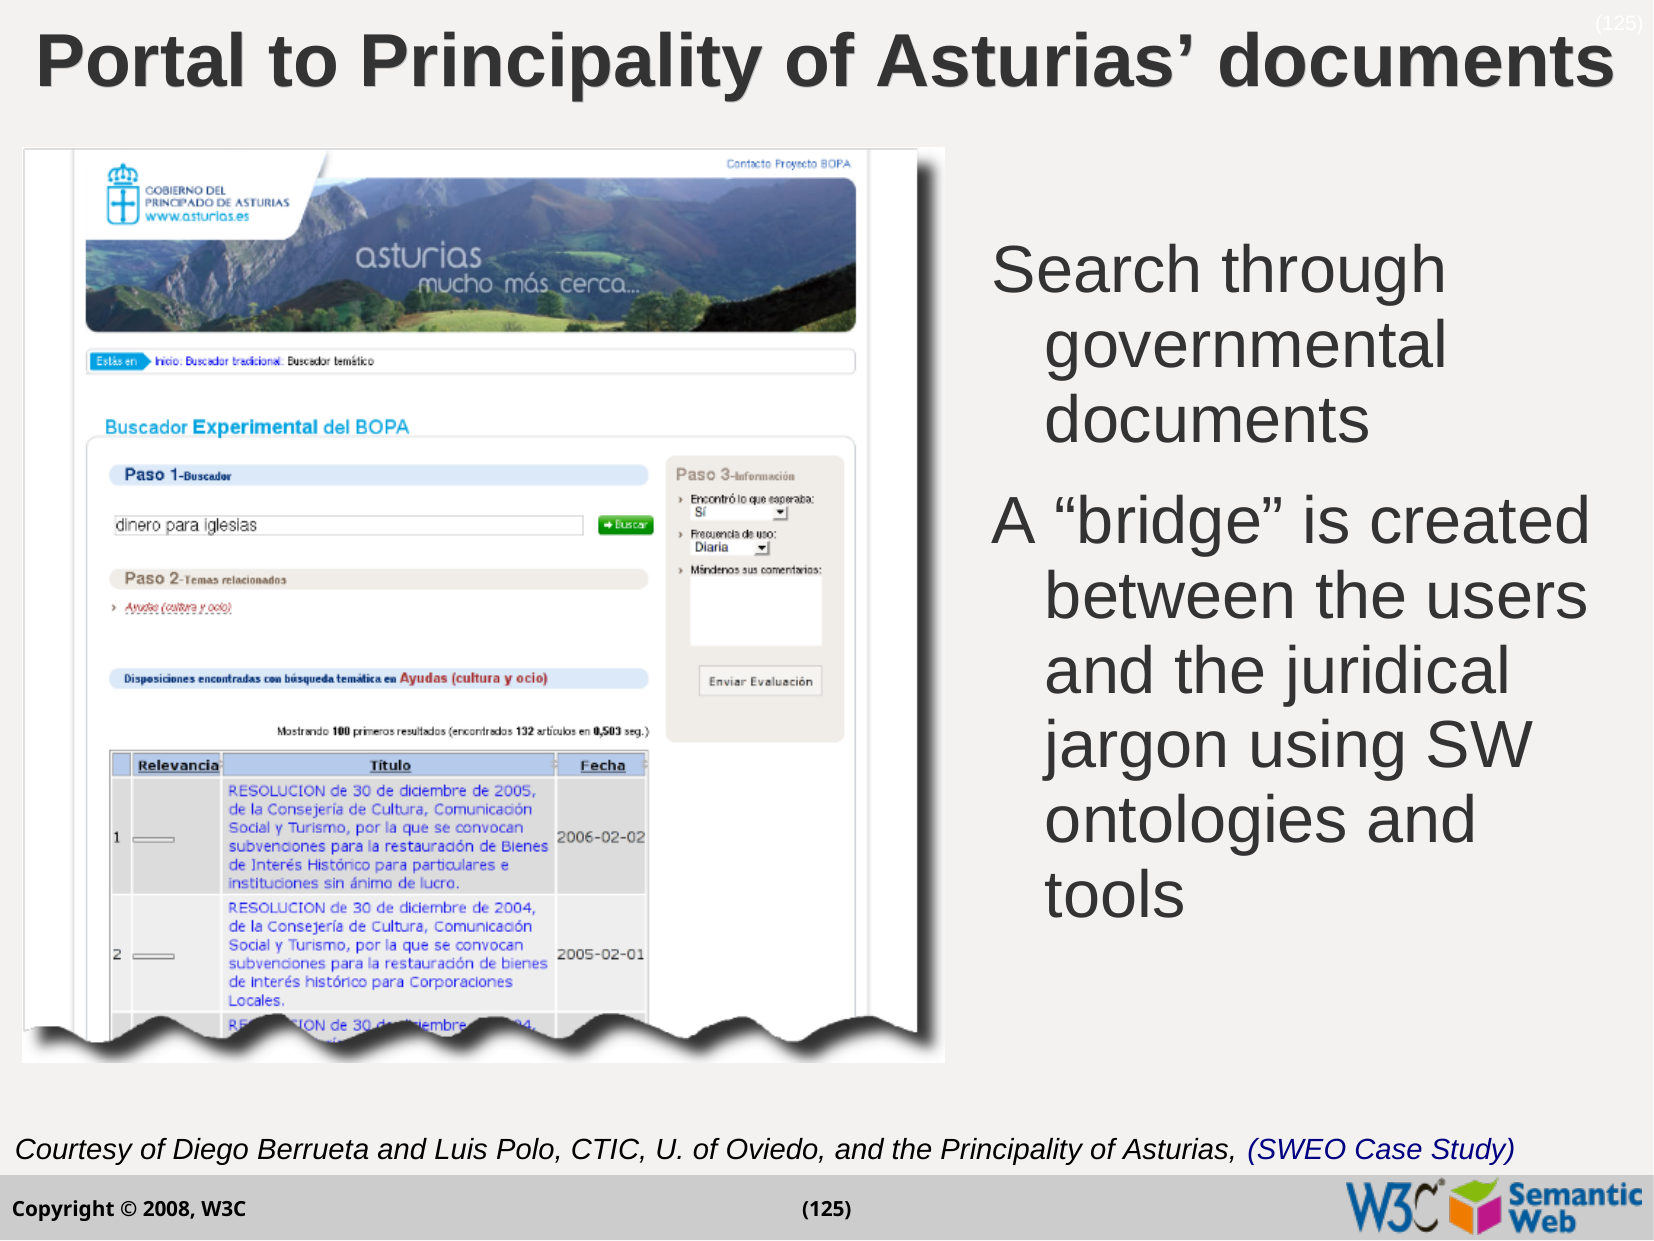

# Portal to Principality of Asturias’ documents
Search through governmental documents
A “bridge” is created between the users and the juridical jargon using SW ontologies and tools
Courtesy of Diego Berrueta and Luis Polo, CTIC, U. of Oviedo, and the Principality of Asturias, (SWEO Case Study)